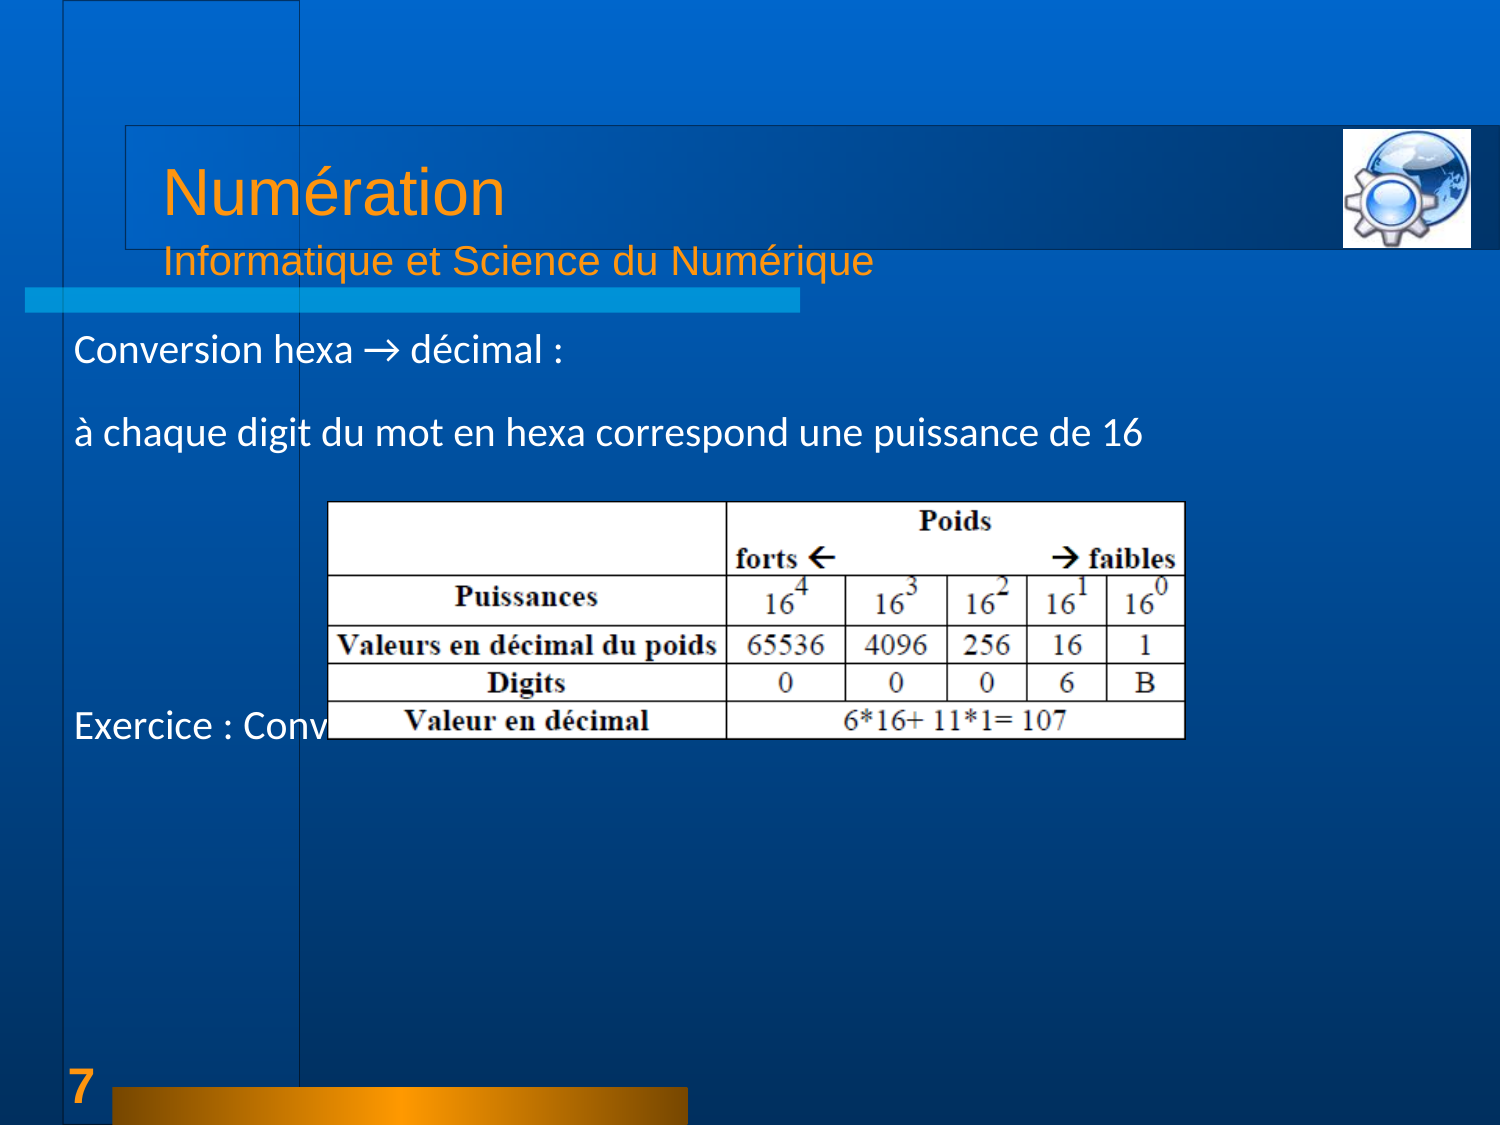

Conversion hexa → décimal :
à chaque digit du mot en hexa correspond une puissance de 16
Exercice : Convertir 0x6B en décimal.